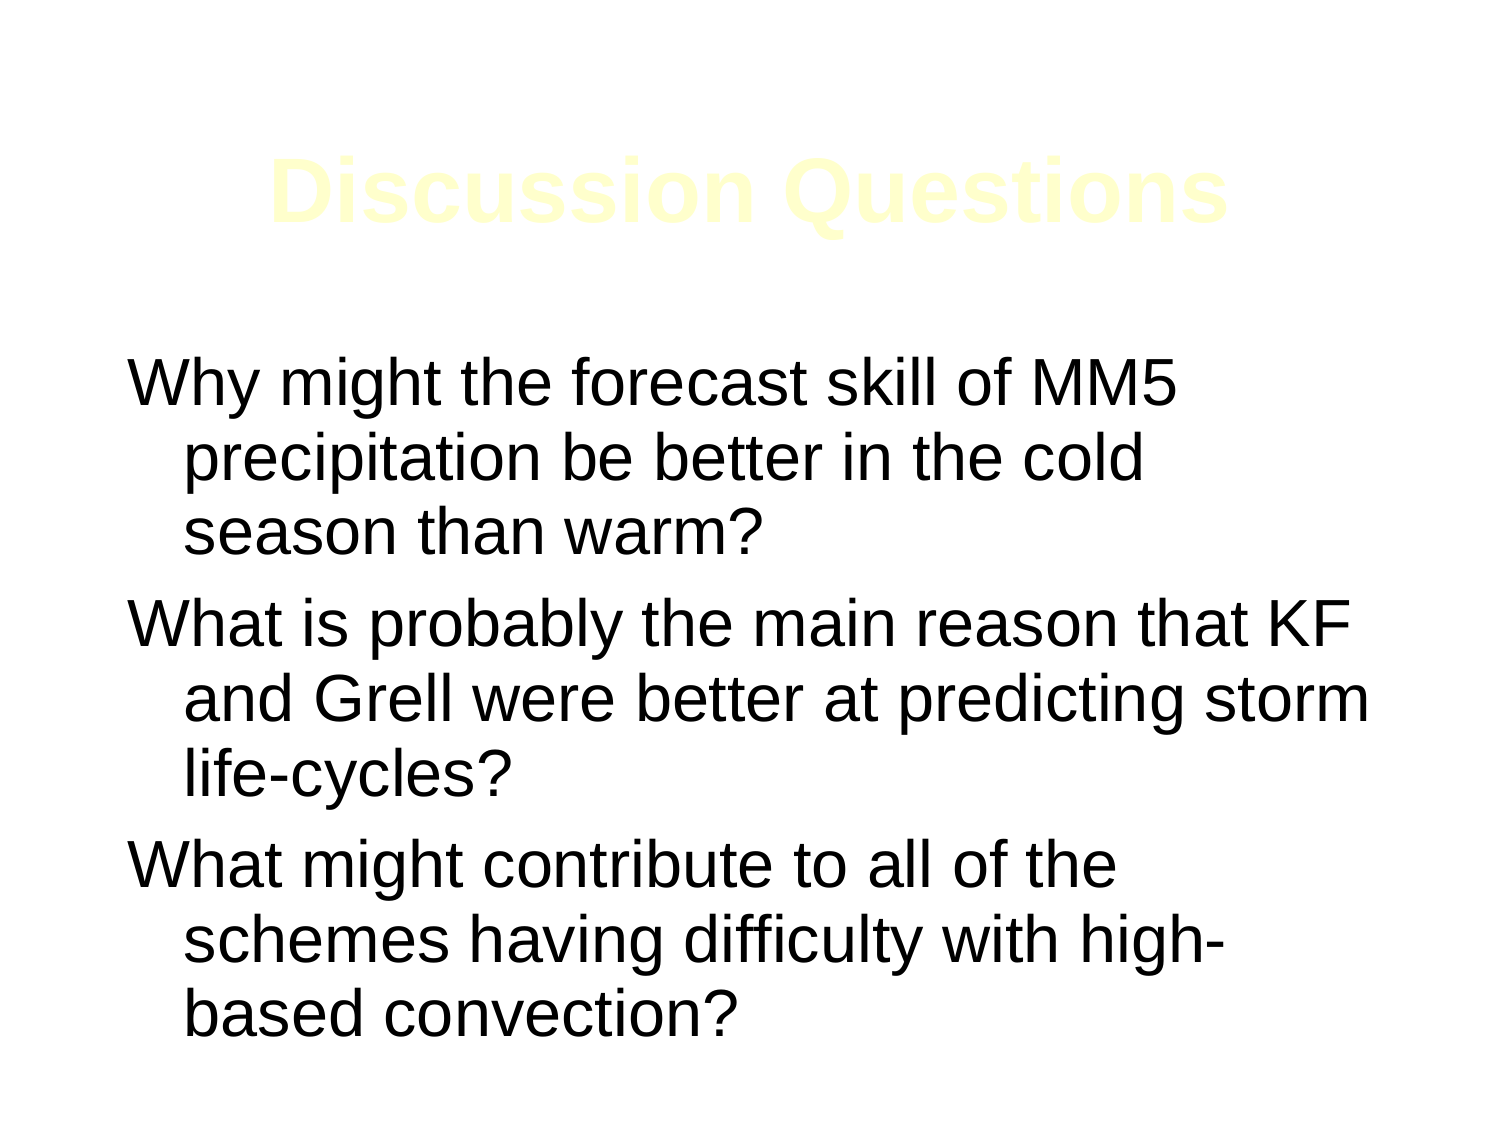

# Discussion Questions
Why might the forecast skill of MM5 precipitation be better in the cold season than warm?
What is probably the main reason that KF and Grell were better at predicting storm life-cycles?
What might contribute to all of the schemes having difficulty with high-based convection?